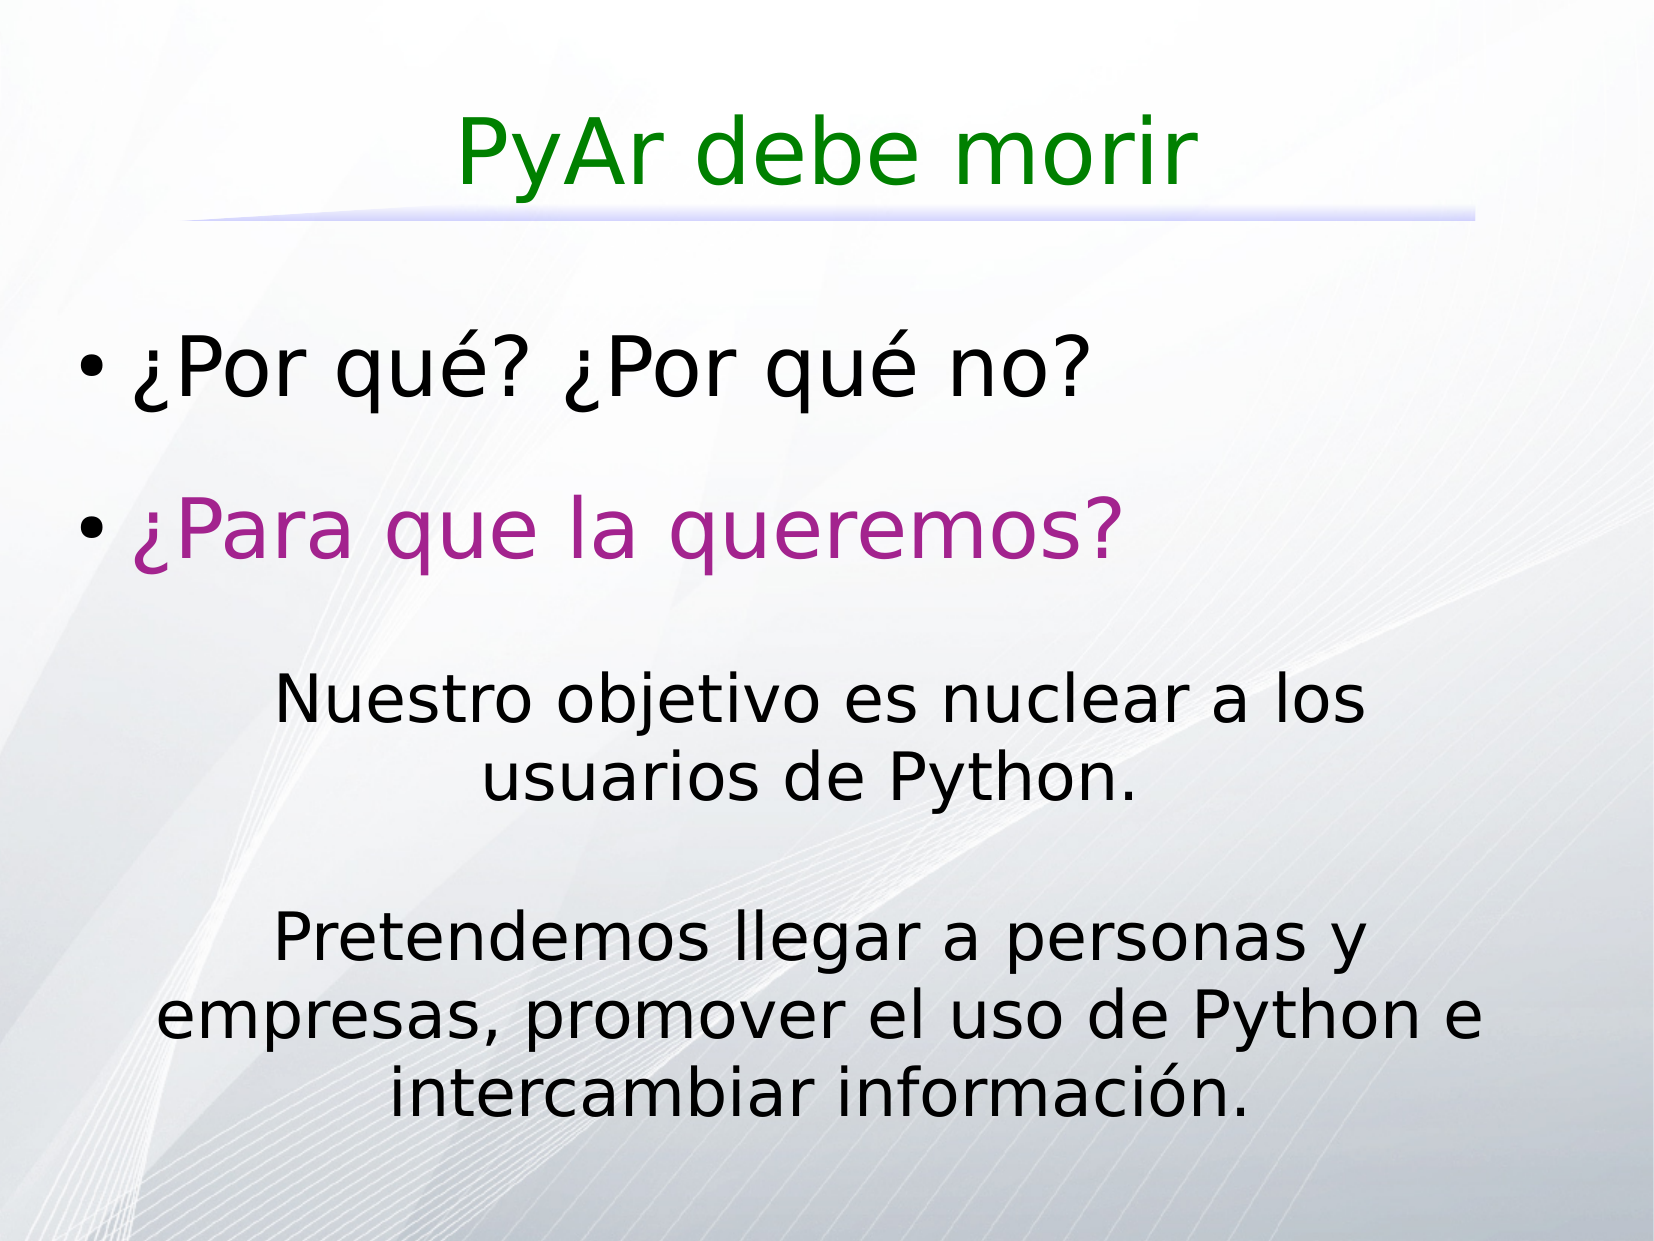

# PyAr debe morir
¿Por qué? ¿Por qué no?
¿Para que la queremos?
Nuestro objetivo es nuclear a los usuarios de Python.
Pretendemos llegar a personas y empresas, promover el uso de Python e intercambiar información.